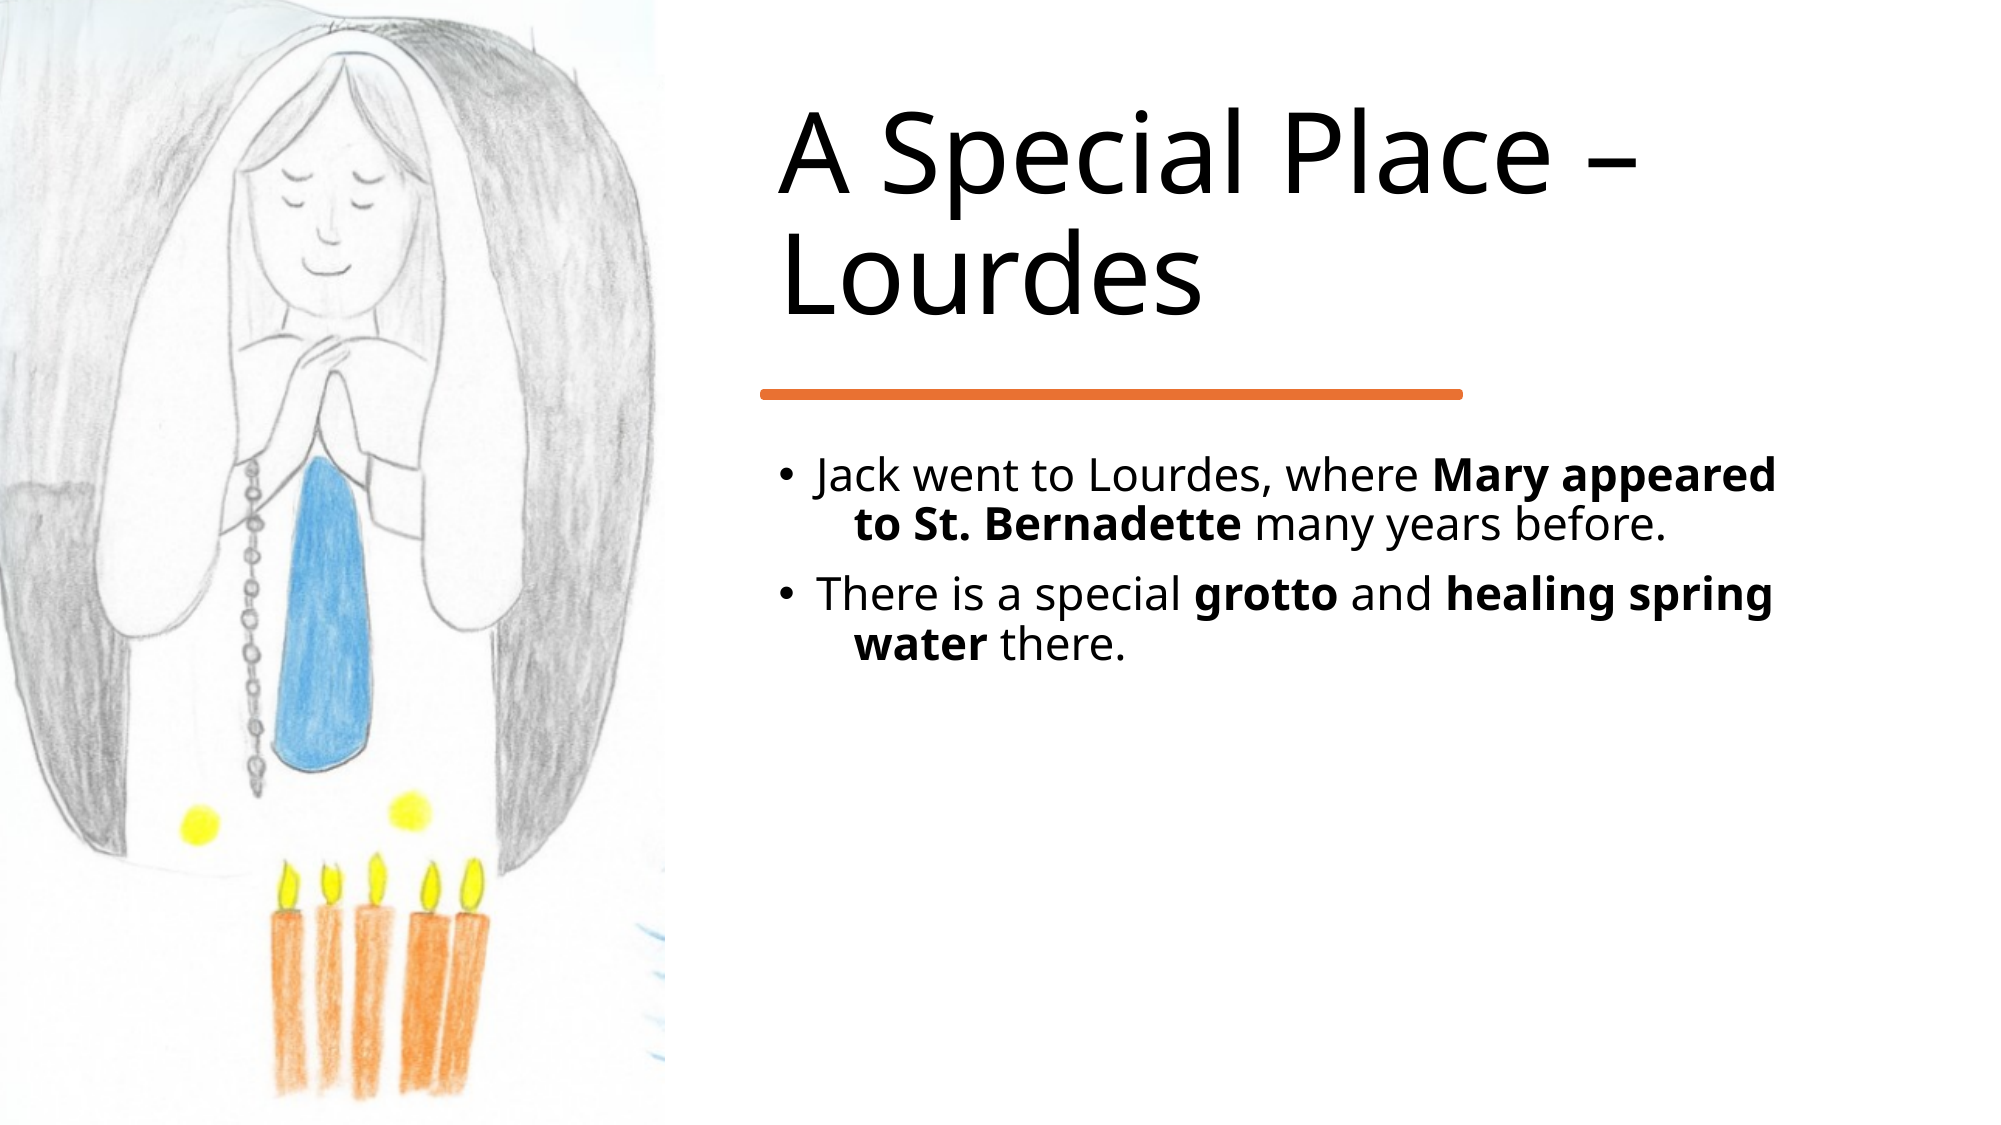

# A Special Place – Lourdes
Jack went to Lourdes, where Mary appeared to St. Bernadette many years before.
There is a special grotto and healing spring water there.